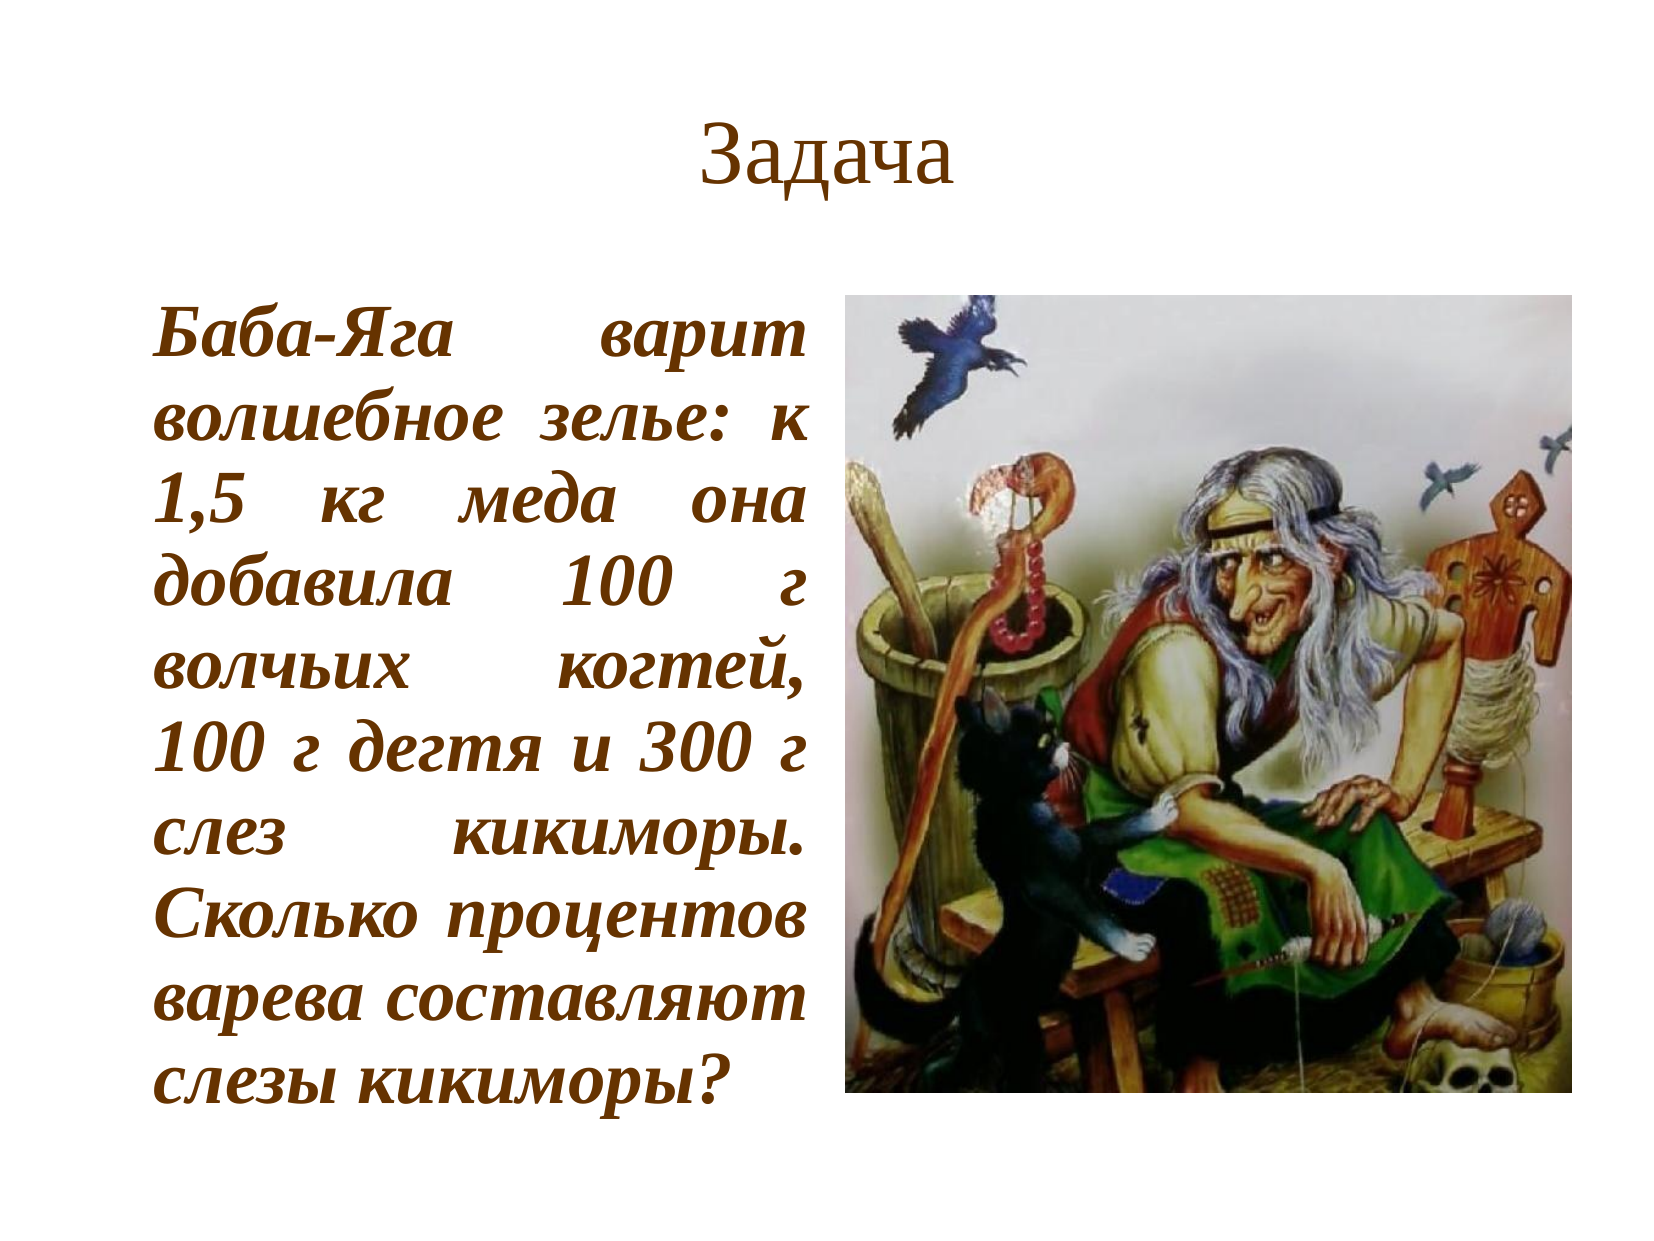

# Задача
Баба-Яга варит волшебное зелье: к 1,5 кг меда она добавила 100 г волчьих когтей, 100 г дегтя и 300 г слез кикиморы. Сколько процентов варева составляют слезы кикиморы?